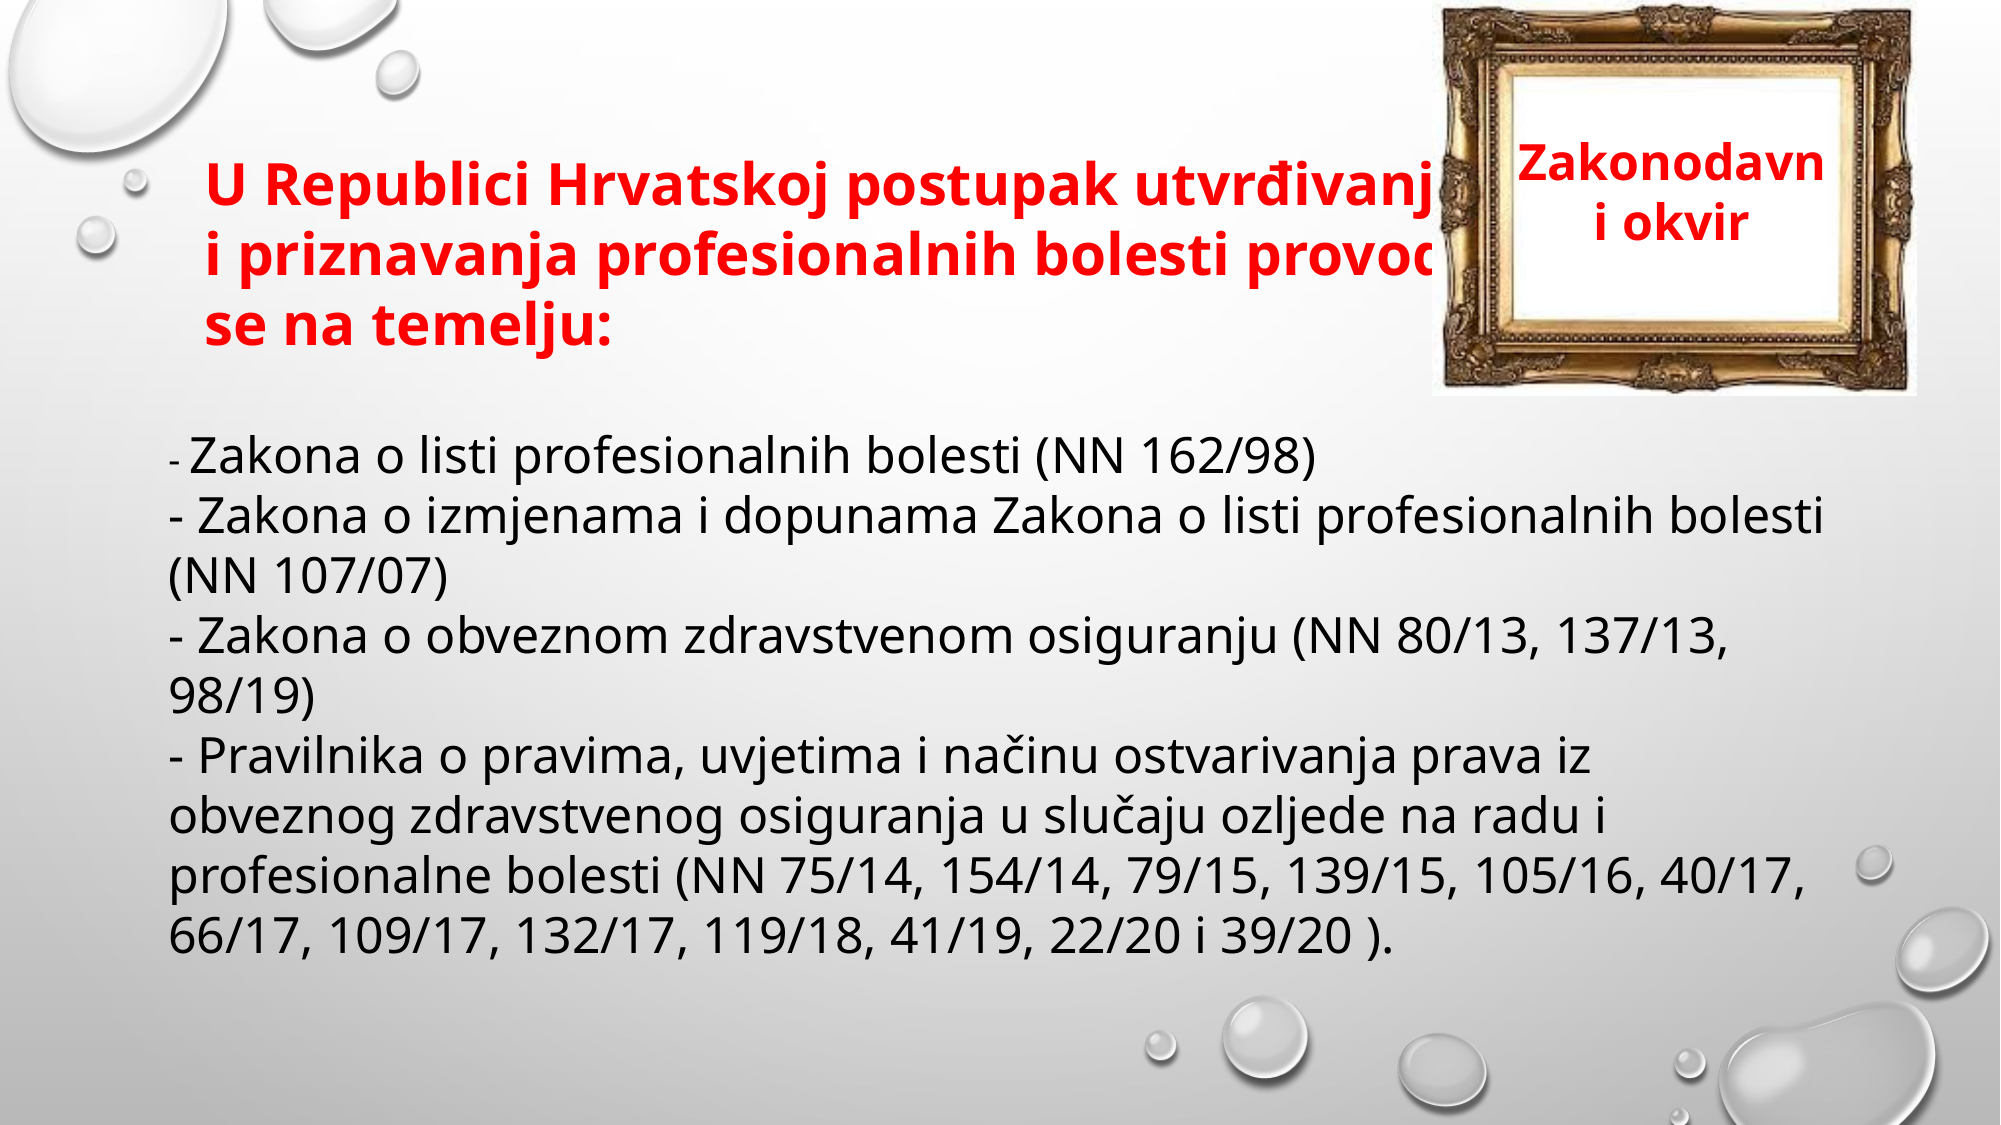

Zakonodavni okvir
U Republici Hrvatskoj postupak utvrđivanja i priznavanja profesionalnih bolesti provodi se na temelju:
- Zakona o listi profesionalnih bolesti (NN 162/98)
- Zakona o izmjenama i dopunama Zakona o listi profesionalnih bolesti (NN 107/07)
- Zakona o obveznom zdravstvenom osiguranju (NN 80/13, 137/13, 98/19)
- Pravilnika o pravima, uvjetima i načinu ostvarivanja prava iz obveznog zdravstvenog osiguranja u slučaju ozljede na radu i profesionalne bolesti (NN 75/14, 154/14, 79/15, 139/15, 105/16, 40/17, 66/17, 109/17, 132/17, 119/18, 41/19, 22/20 i 39/20 ).